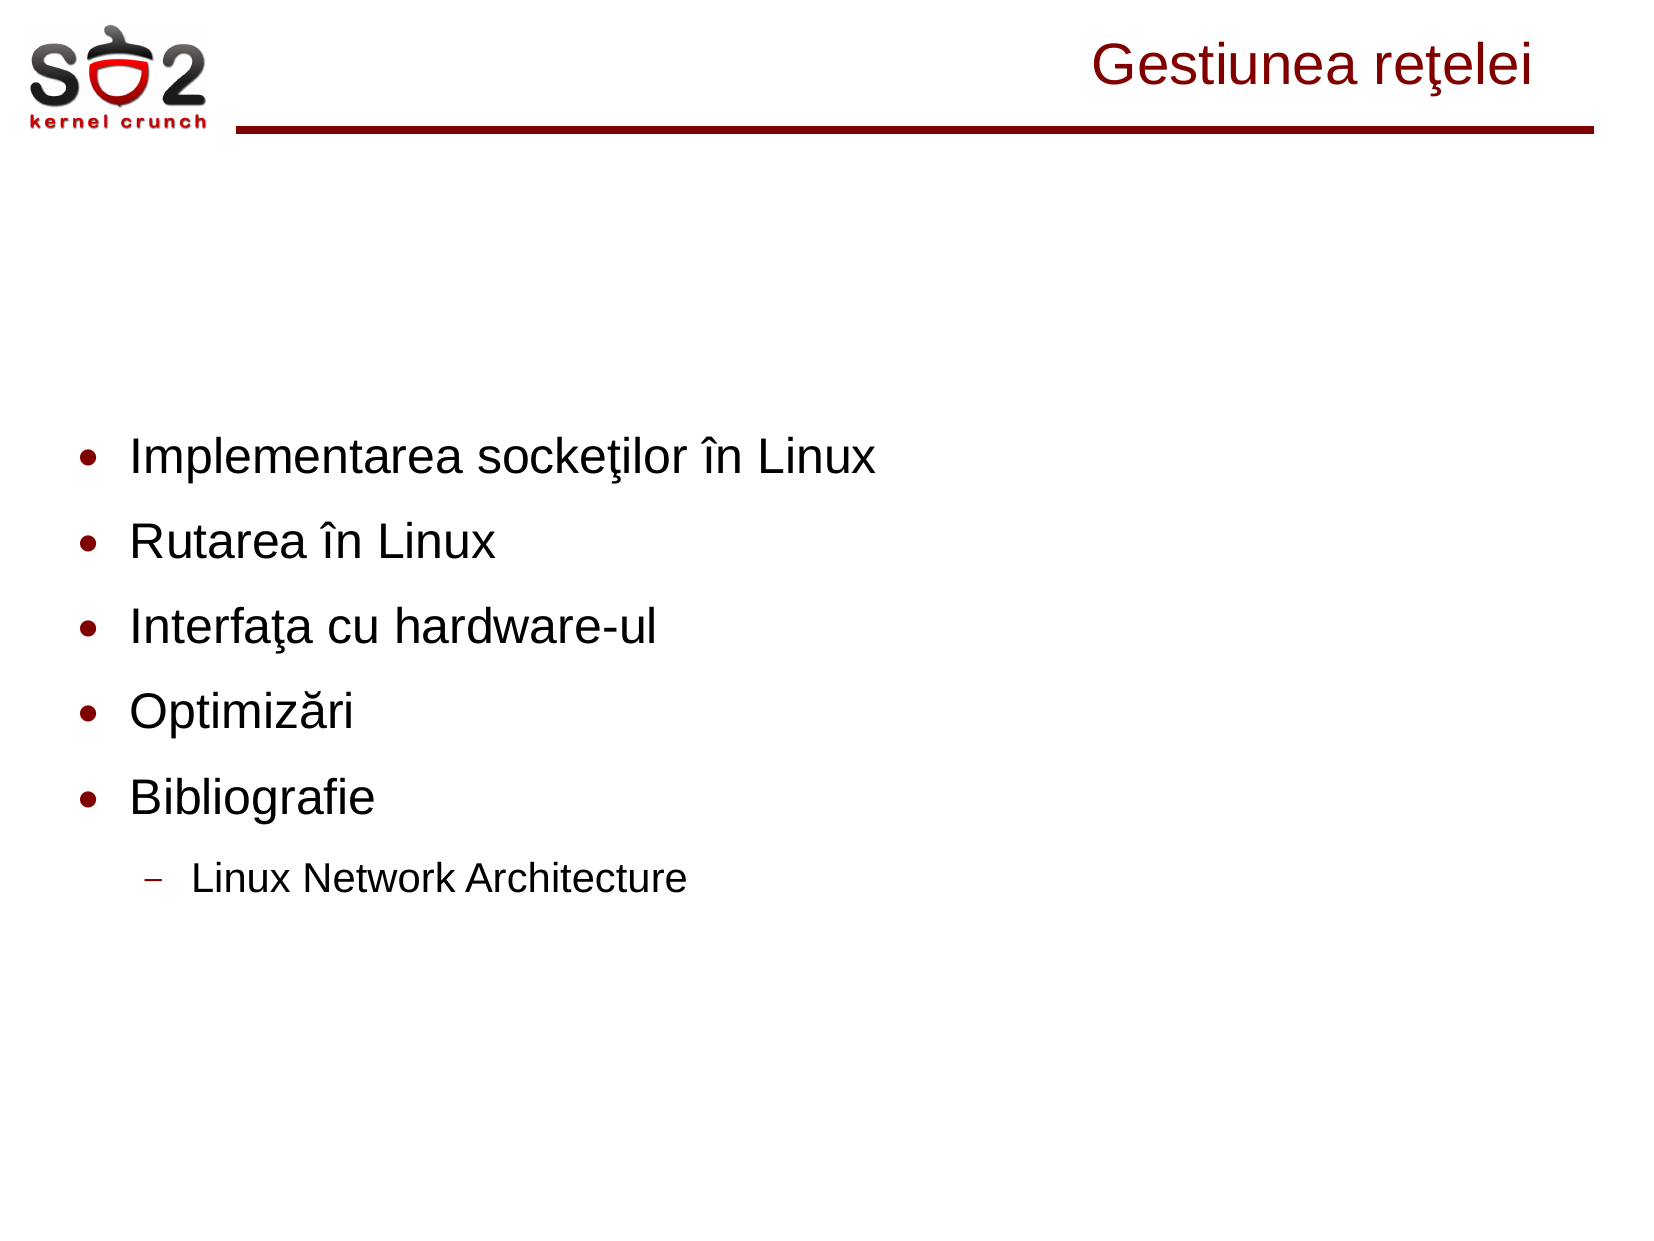

# Gestiunea reţelei
Implementarea sockeţilor în Linux
Rutarea în Linux
Interfaţa cu hardware-ul
Optimizări
Bibliografie
Linux Network Architecture